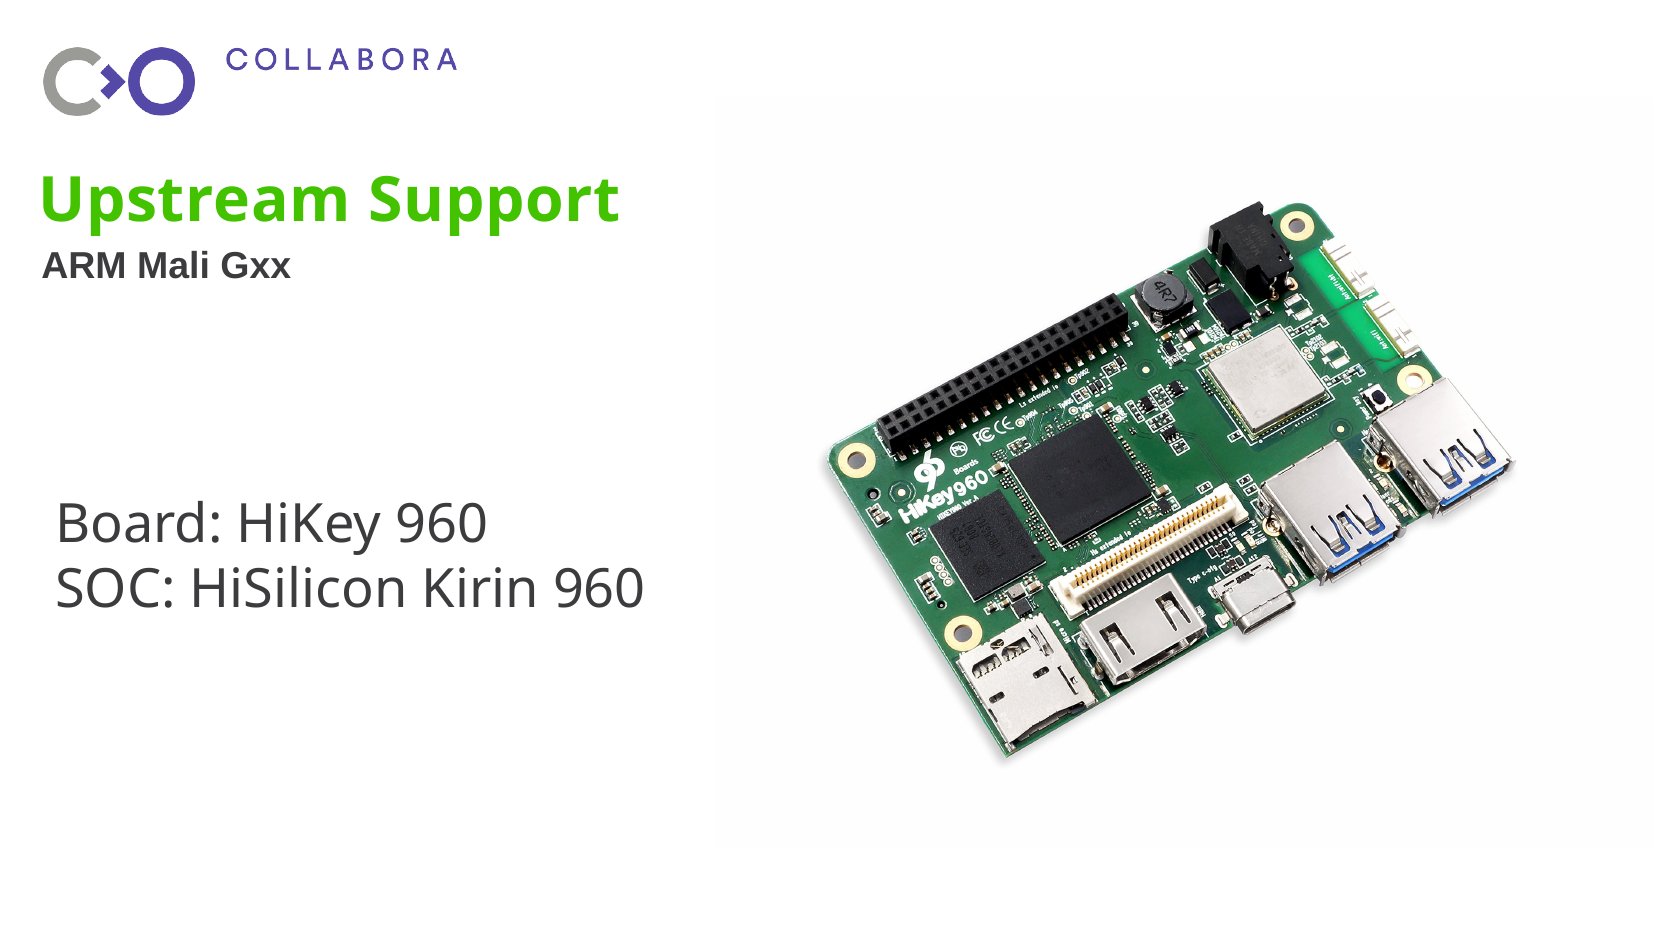

# Upstream Support
ARM Mali Gxx
Board: HiKey 960
SOC: HiSilicon Kirin 960